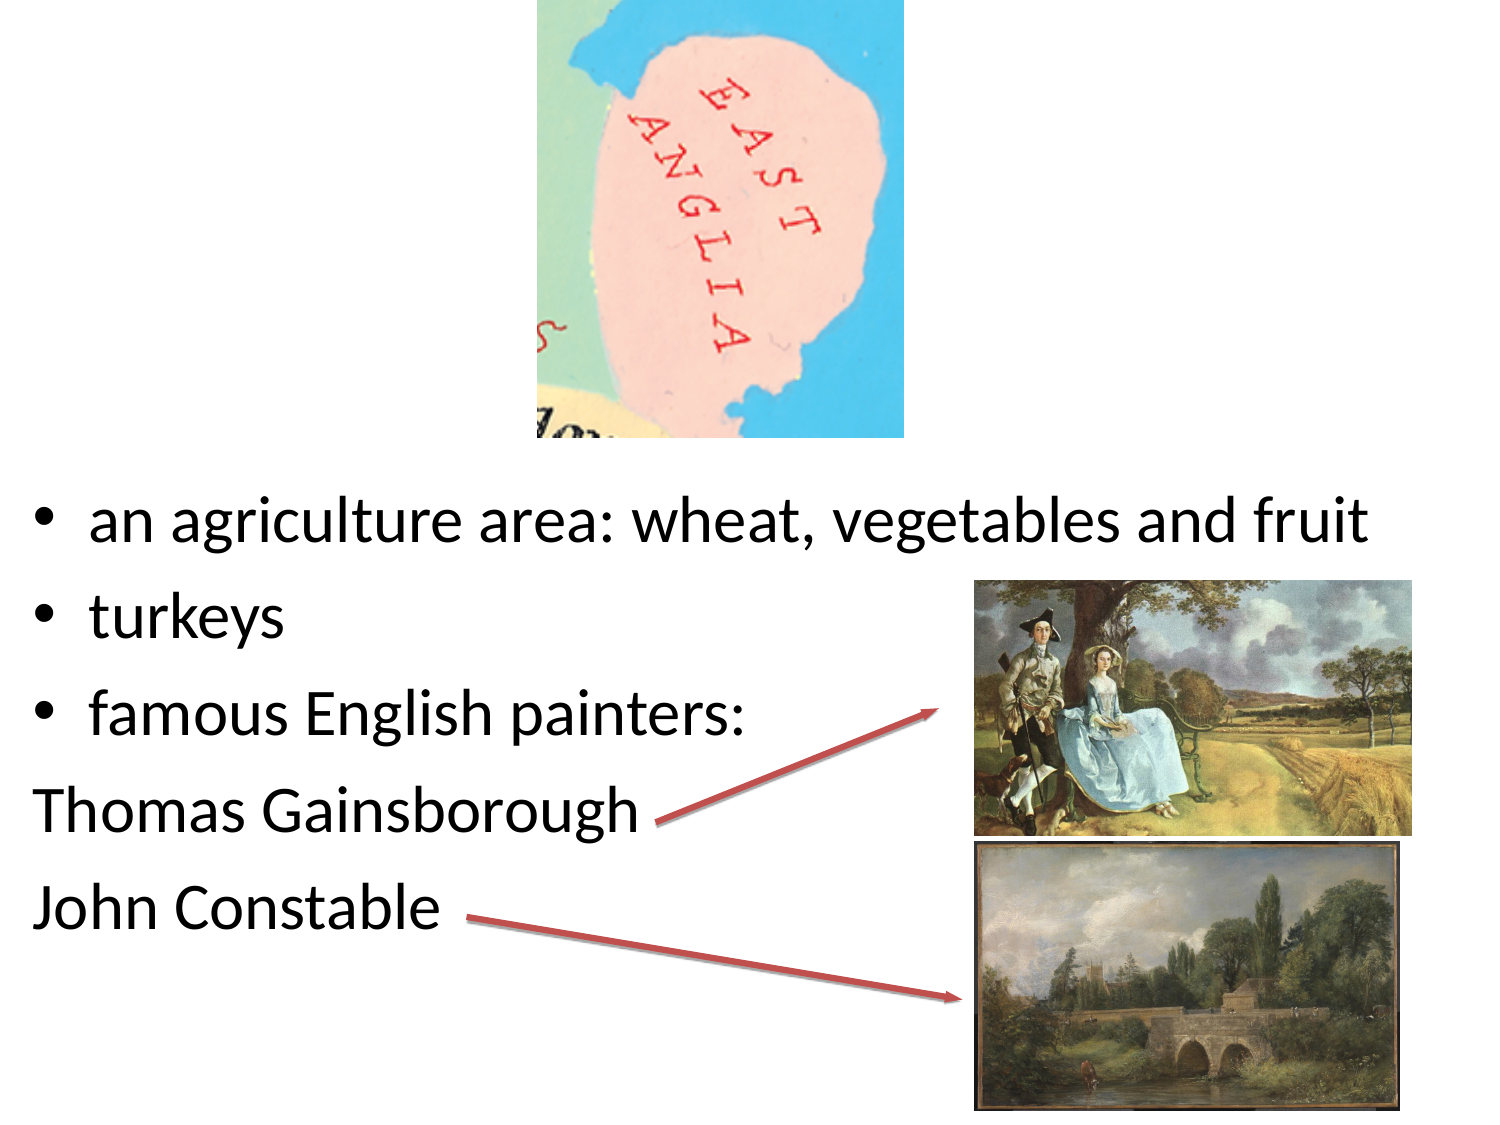

# an agriculture area: wheat, vegetables and fruit
turkeys
famous English painters:
Thomas Gainsborough
John Constable